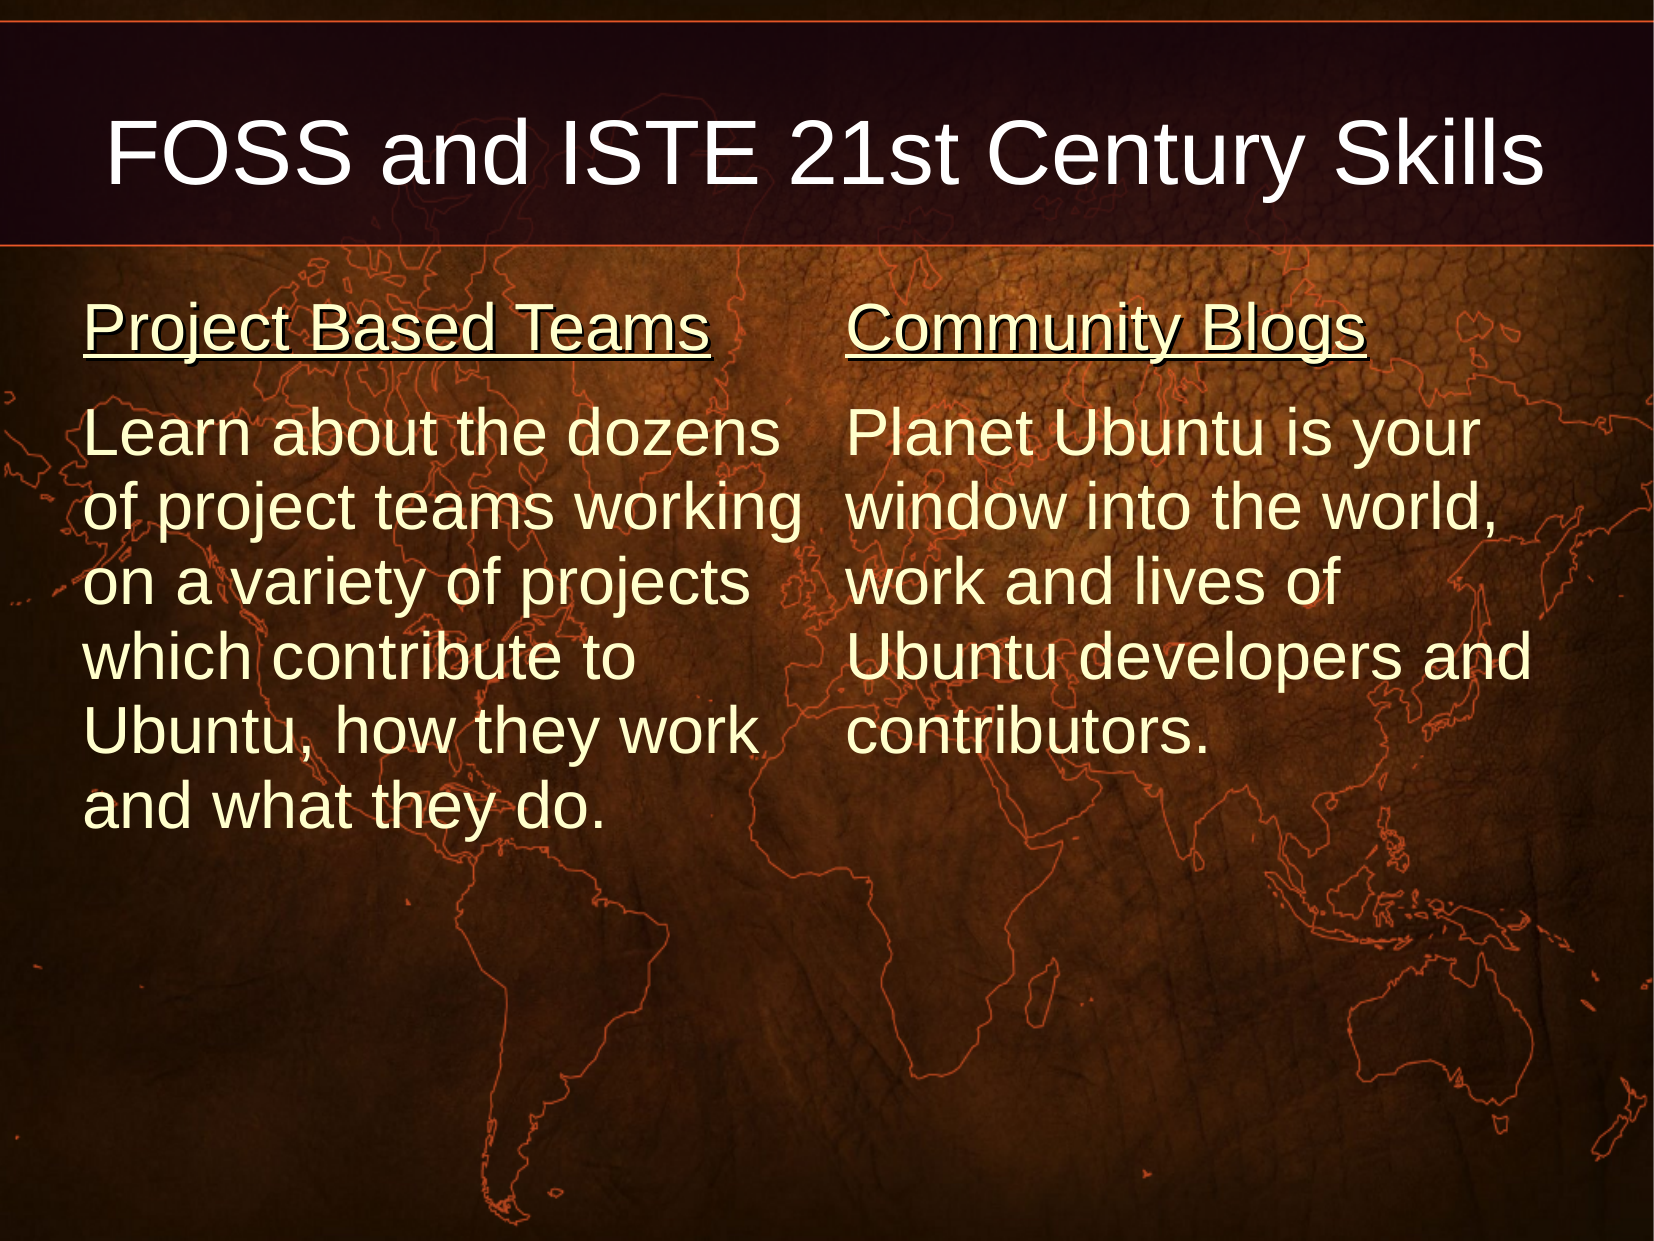

# FOSS and ISTE 21st Century Skills
Project Based Teams
Learn about the dozens of project teams working on a variety of projects which contribute to Ubuntu, how they work and what they do.
Community Blogs
Planet Ubuntu is your window into the world, work and lives of Ubuntu developers and contributors.